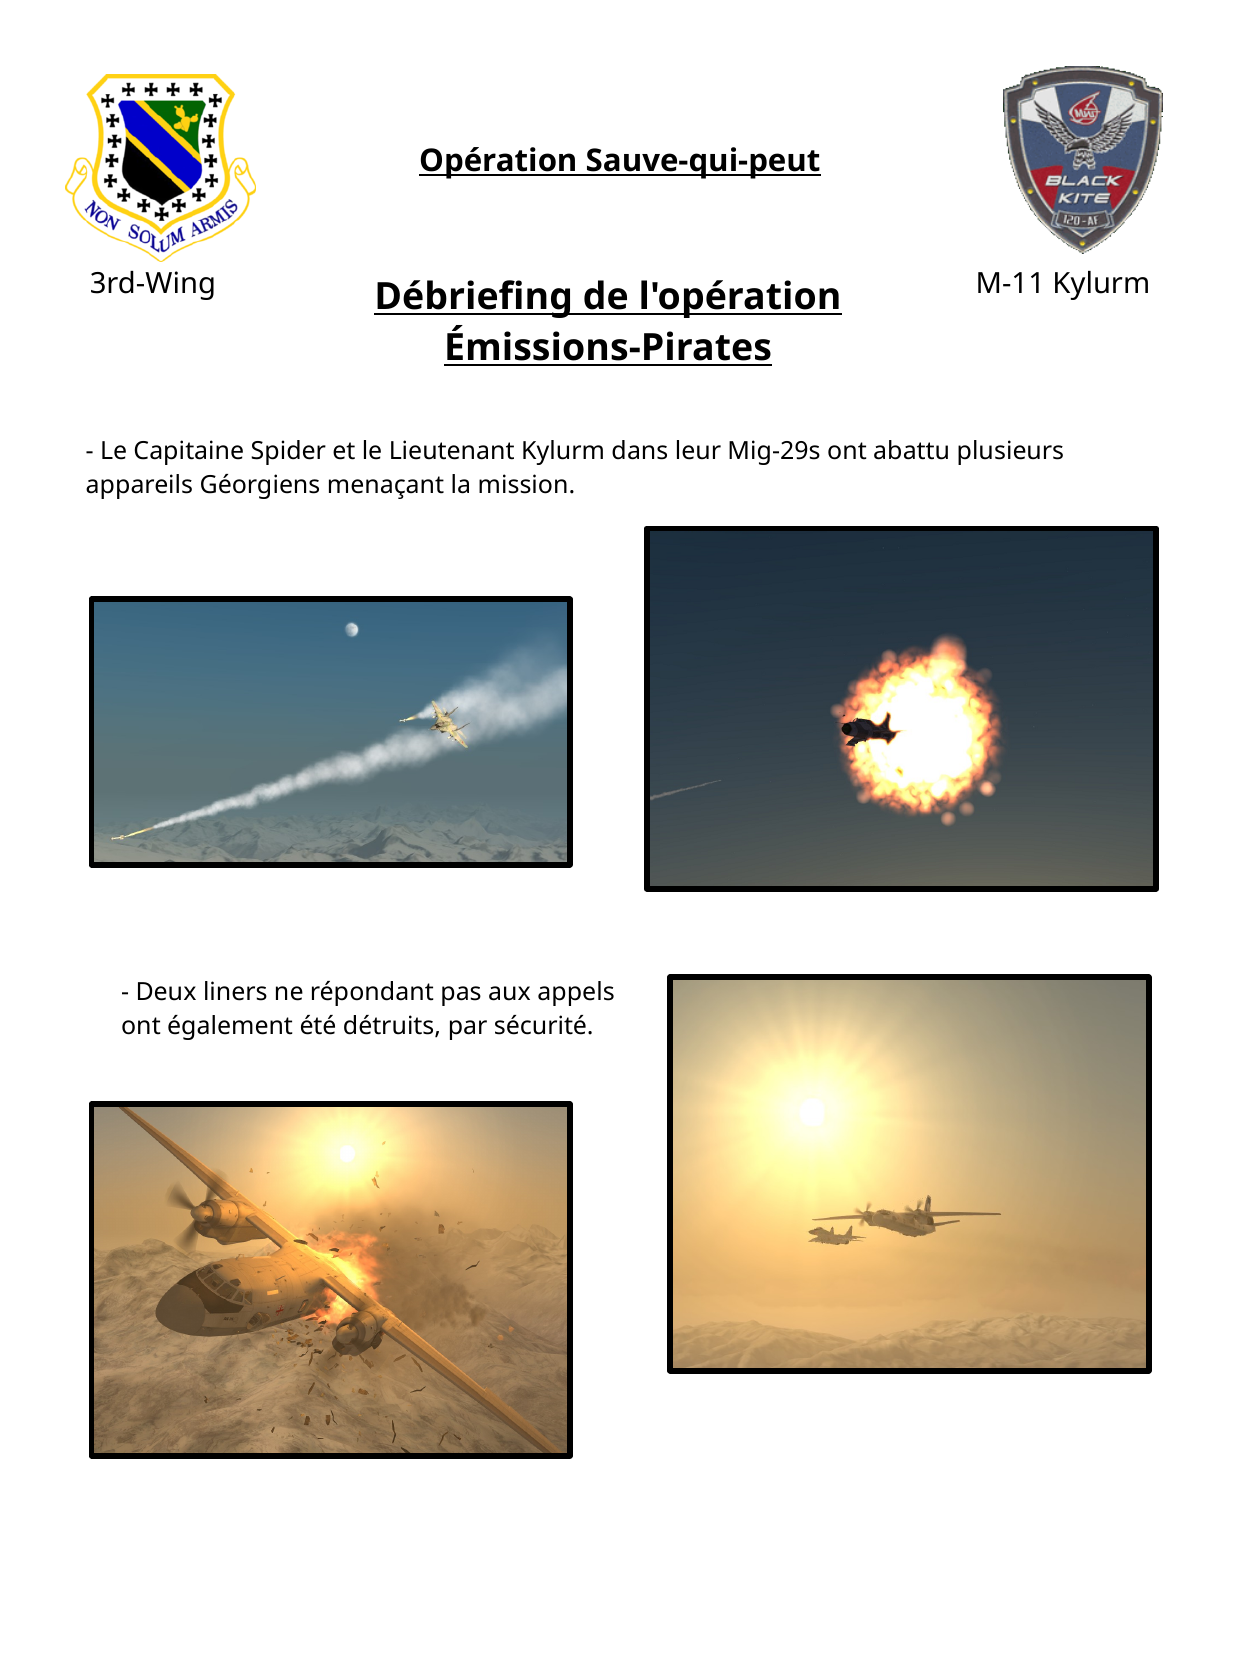

# Opération Sauve-qui-peut 3rd-Wing											M-11 Kylurm
Débriefing de l'opération Émissions-Pirates
- Le Capitaine Spider et le Lieutenant Kylurm dans leur Mig-29s ont abattu plusieurs appareils Géorgiens menaçant la mission.
- Deux liners ne répondant pas aux appels ont également été détruits, par sécurité.